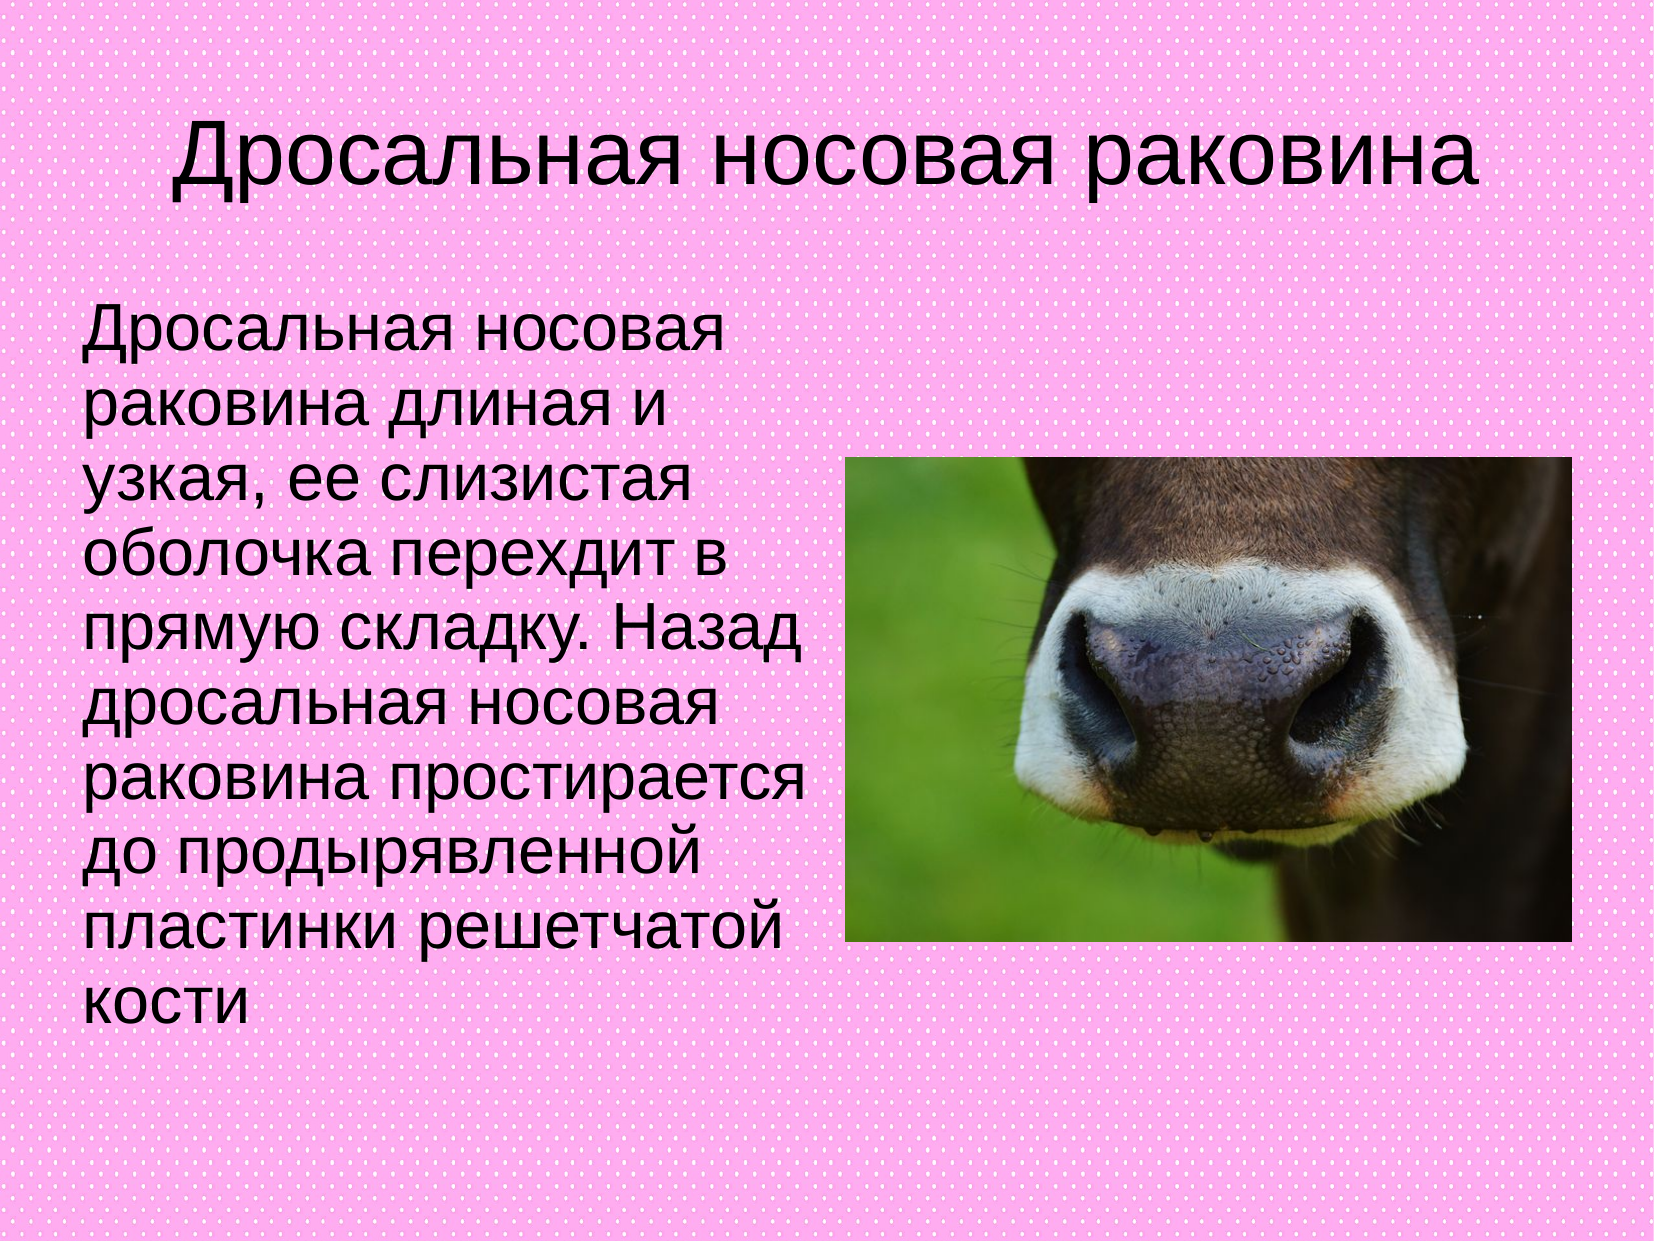

# Дросальная носовая раковина
Дросальная носовая раковина длиная и узкая, ее слизистая оболочка перехдит в прямую складку. Назад дросальная носовая раковина простирается до продырявленной пластинки решетчатой кости